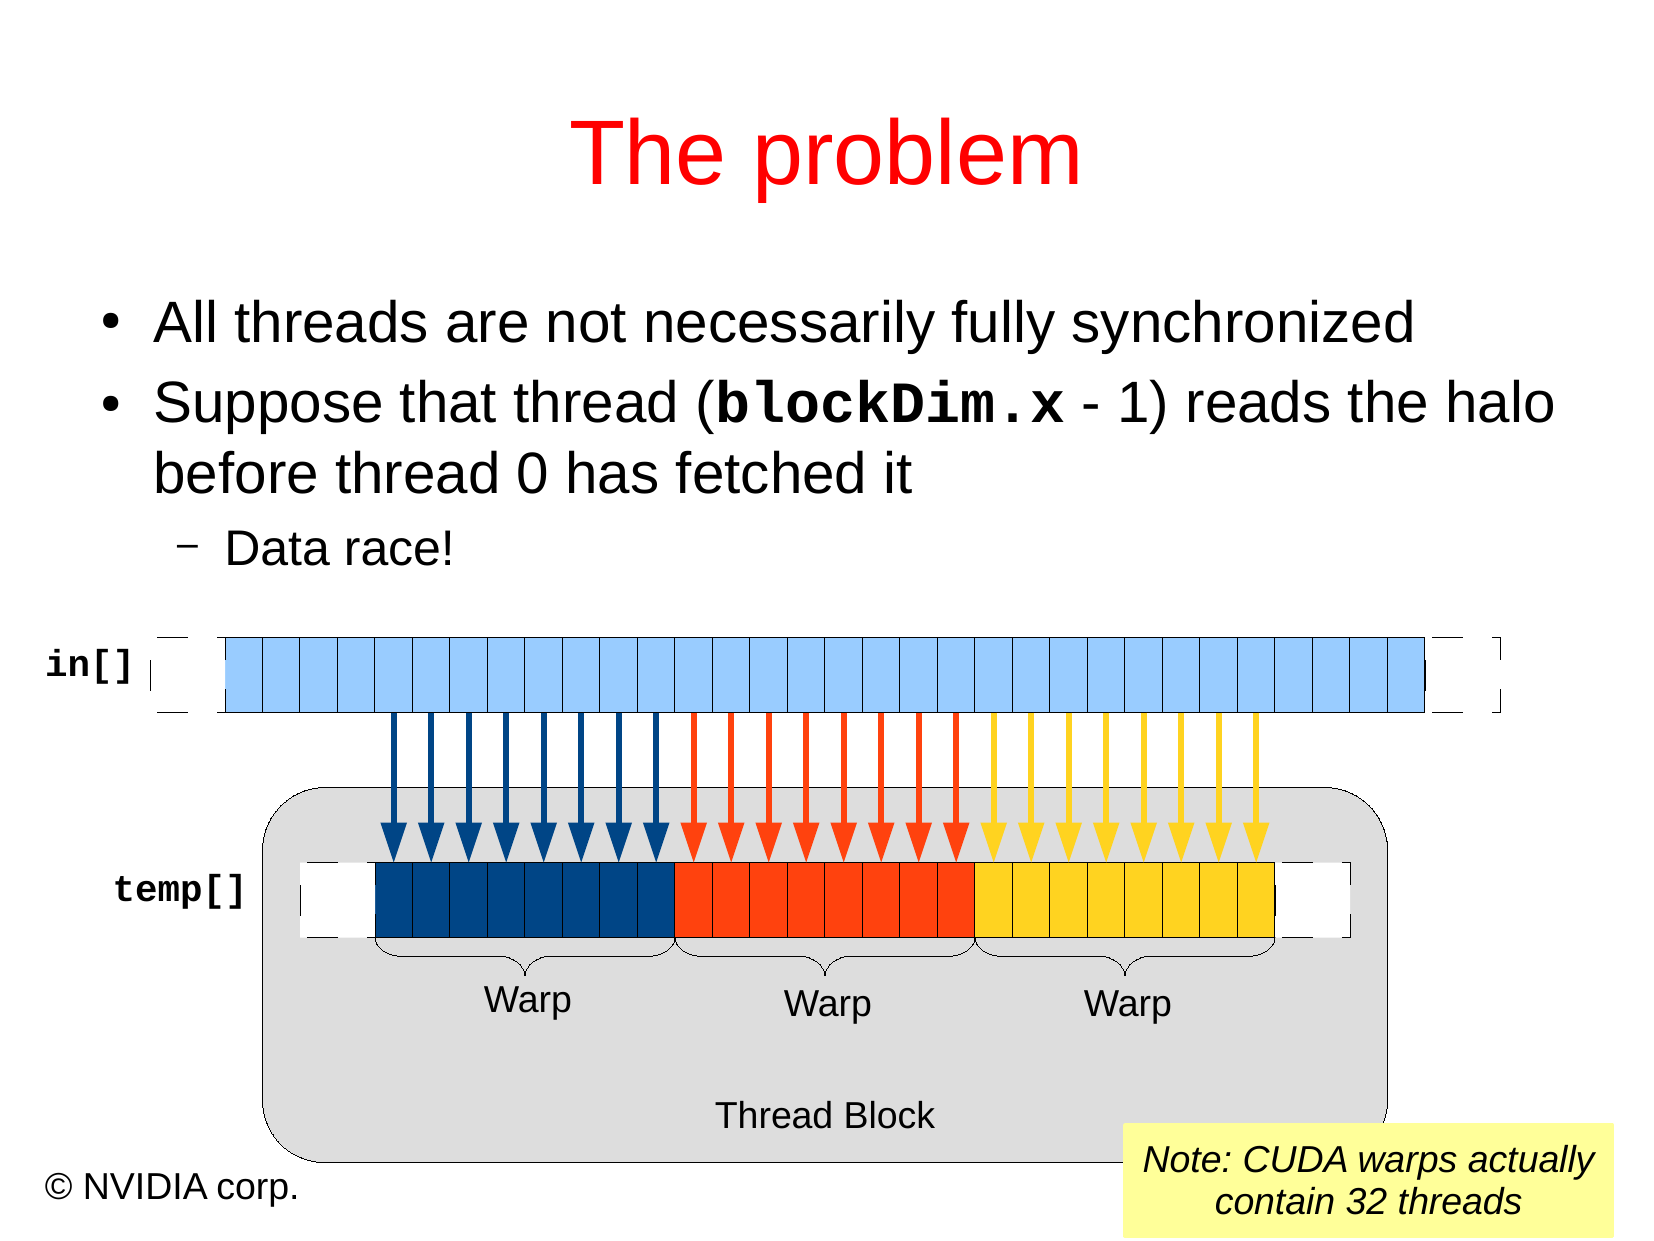

# The problem
All threads are not necessarily fully synchronized
Suppose that thread (blockDim.x - 1) reads the halo before thread 0 has fetched it
Data race!
in[]
Thread Block
temp[]
Warp
Warp
Warp
Note: CUDA warps actually contain 32 threads
CUDA Programming
59
© NVIDIA corp.